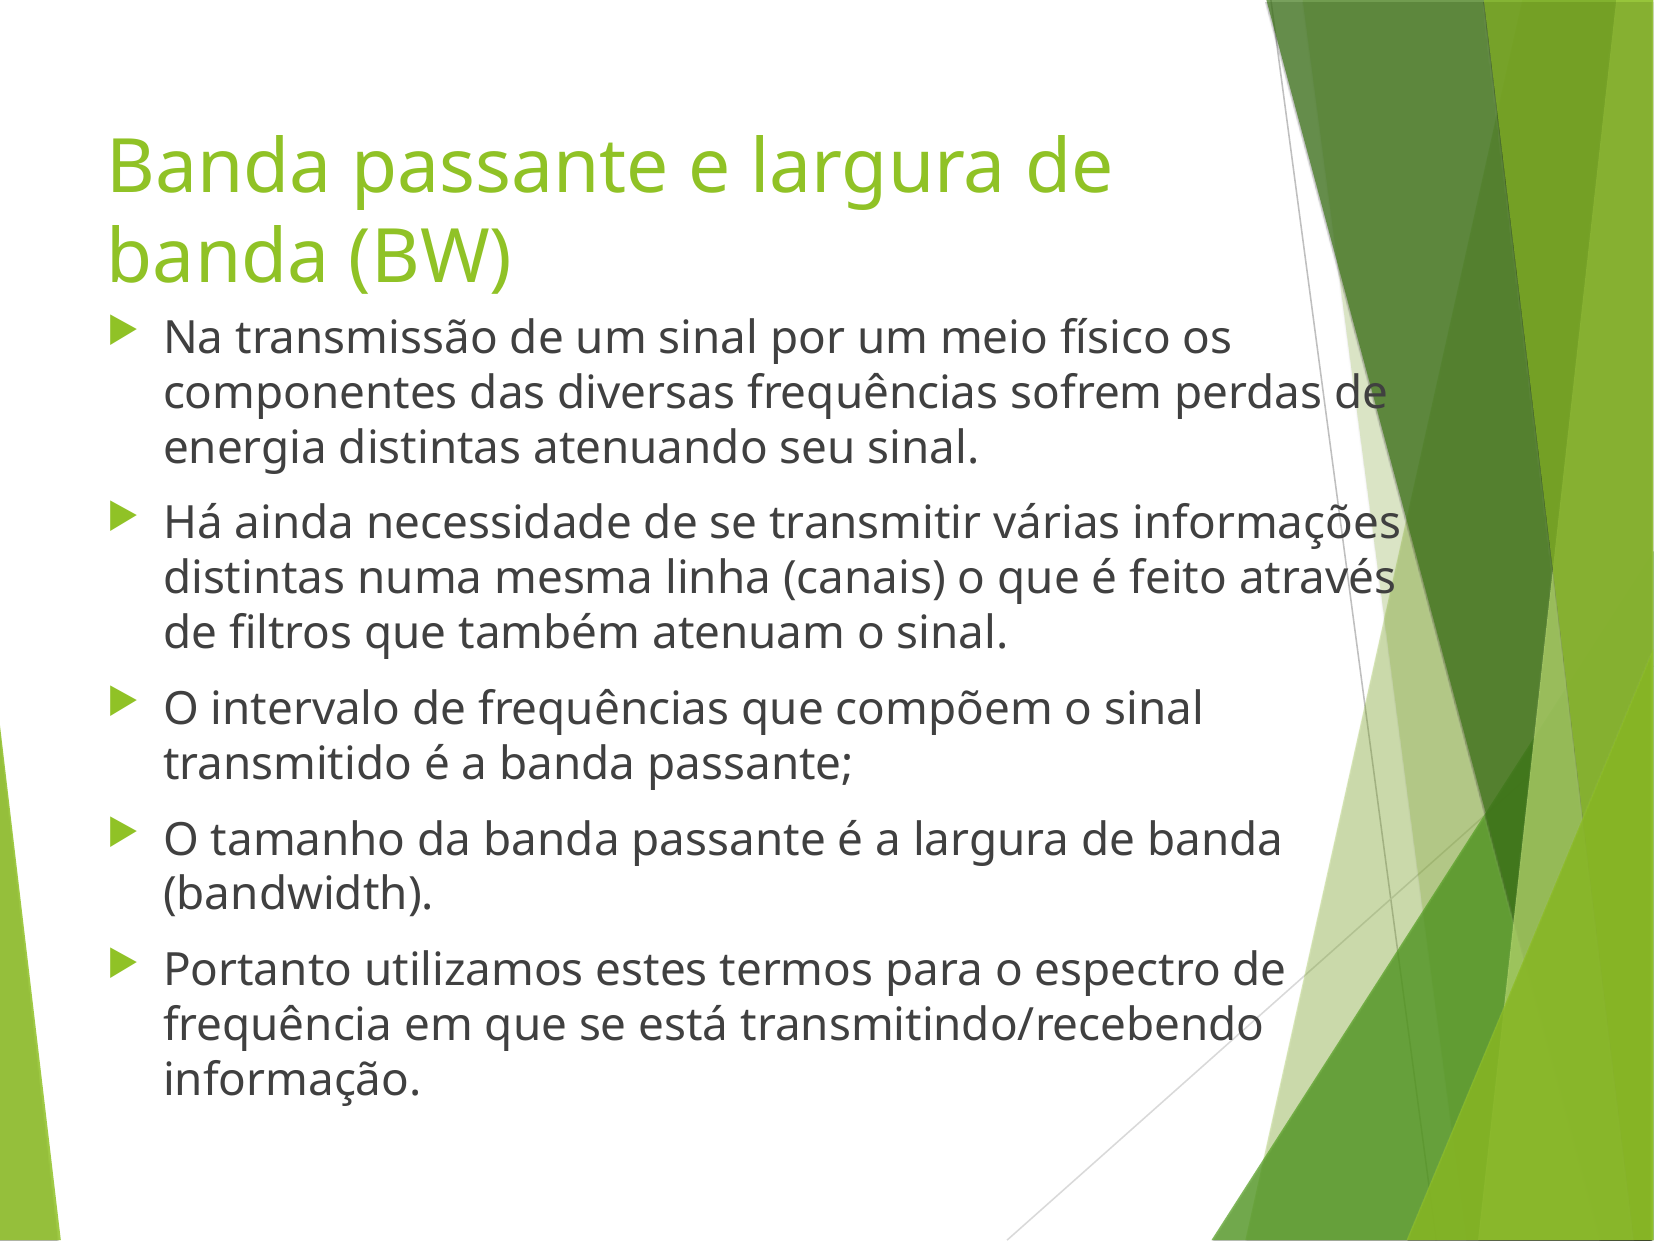

# Banda passante e largura de banda (BW)
Na transmissão de um sinal por um meio físico os componentes das diversas frequências sofrem perdas de energia distintas atenuando seu sinal.
Há ainda necessidade de se transmitir várias informações distintas numa mesma linha (canais) o que é feito através de filtros que também atenuam o sinal.
O intervalo de frequências que compõem o sinal transmitido é a banda passante;
O tamanho da banda passante é a largura de banda (bandwidth).
Portanto utilizamos estes termos para o espectro de frequência em que se está transmitindo/recebendo informação.